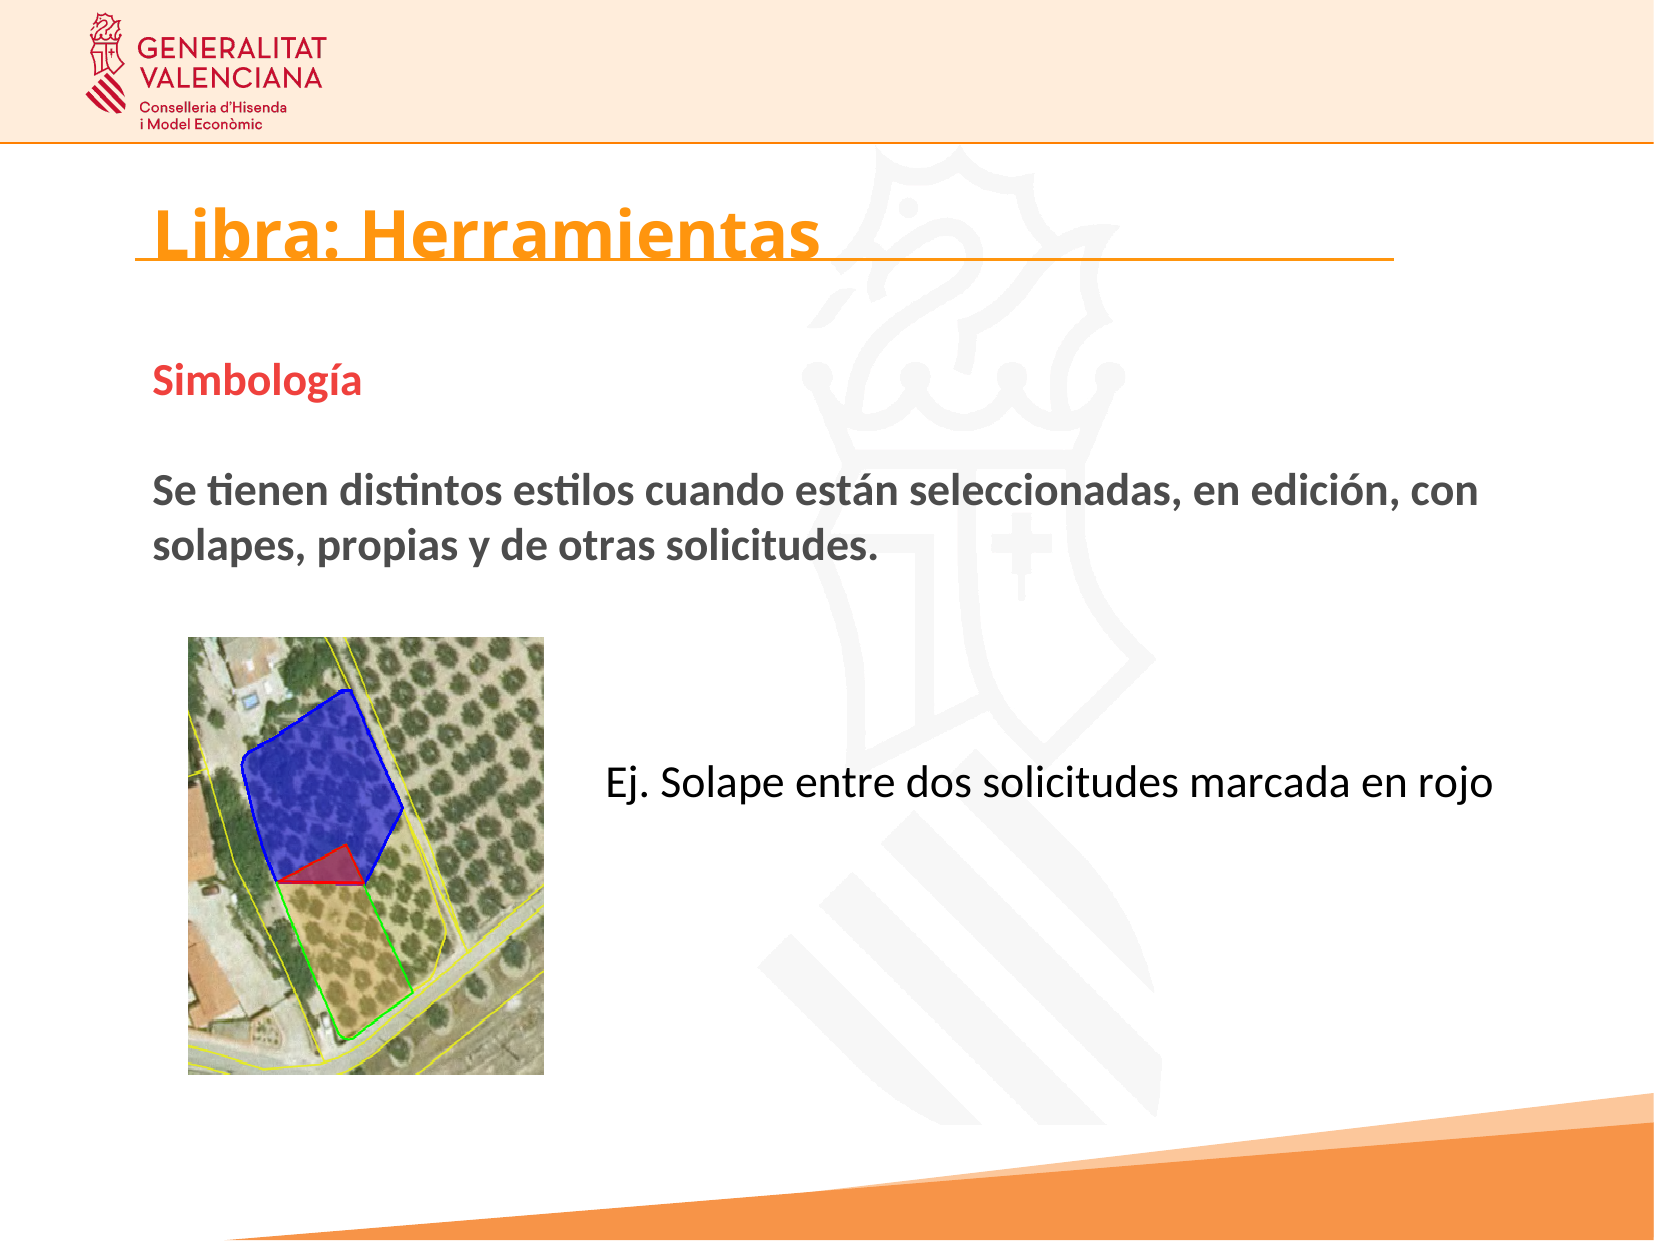

Libra: Herramientas
Simbología
Se tienen distintos estilos cuando están seleccionadas, en edición, con solapes, propias y de otras solicitudes.
Ej. Solape entre dos solicitudes marcada en rojo